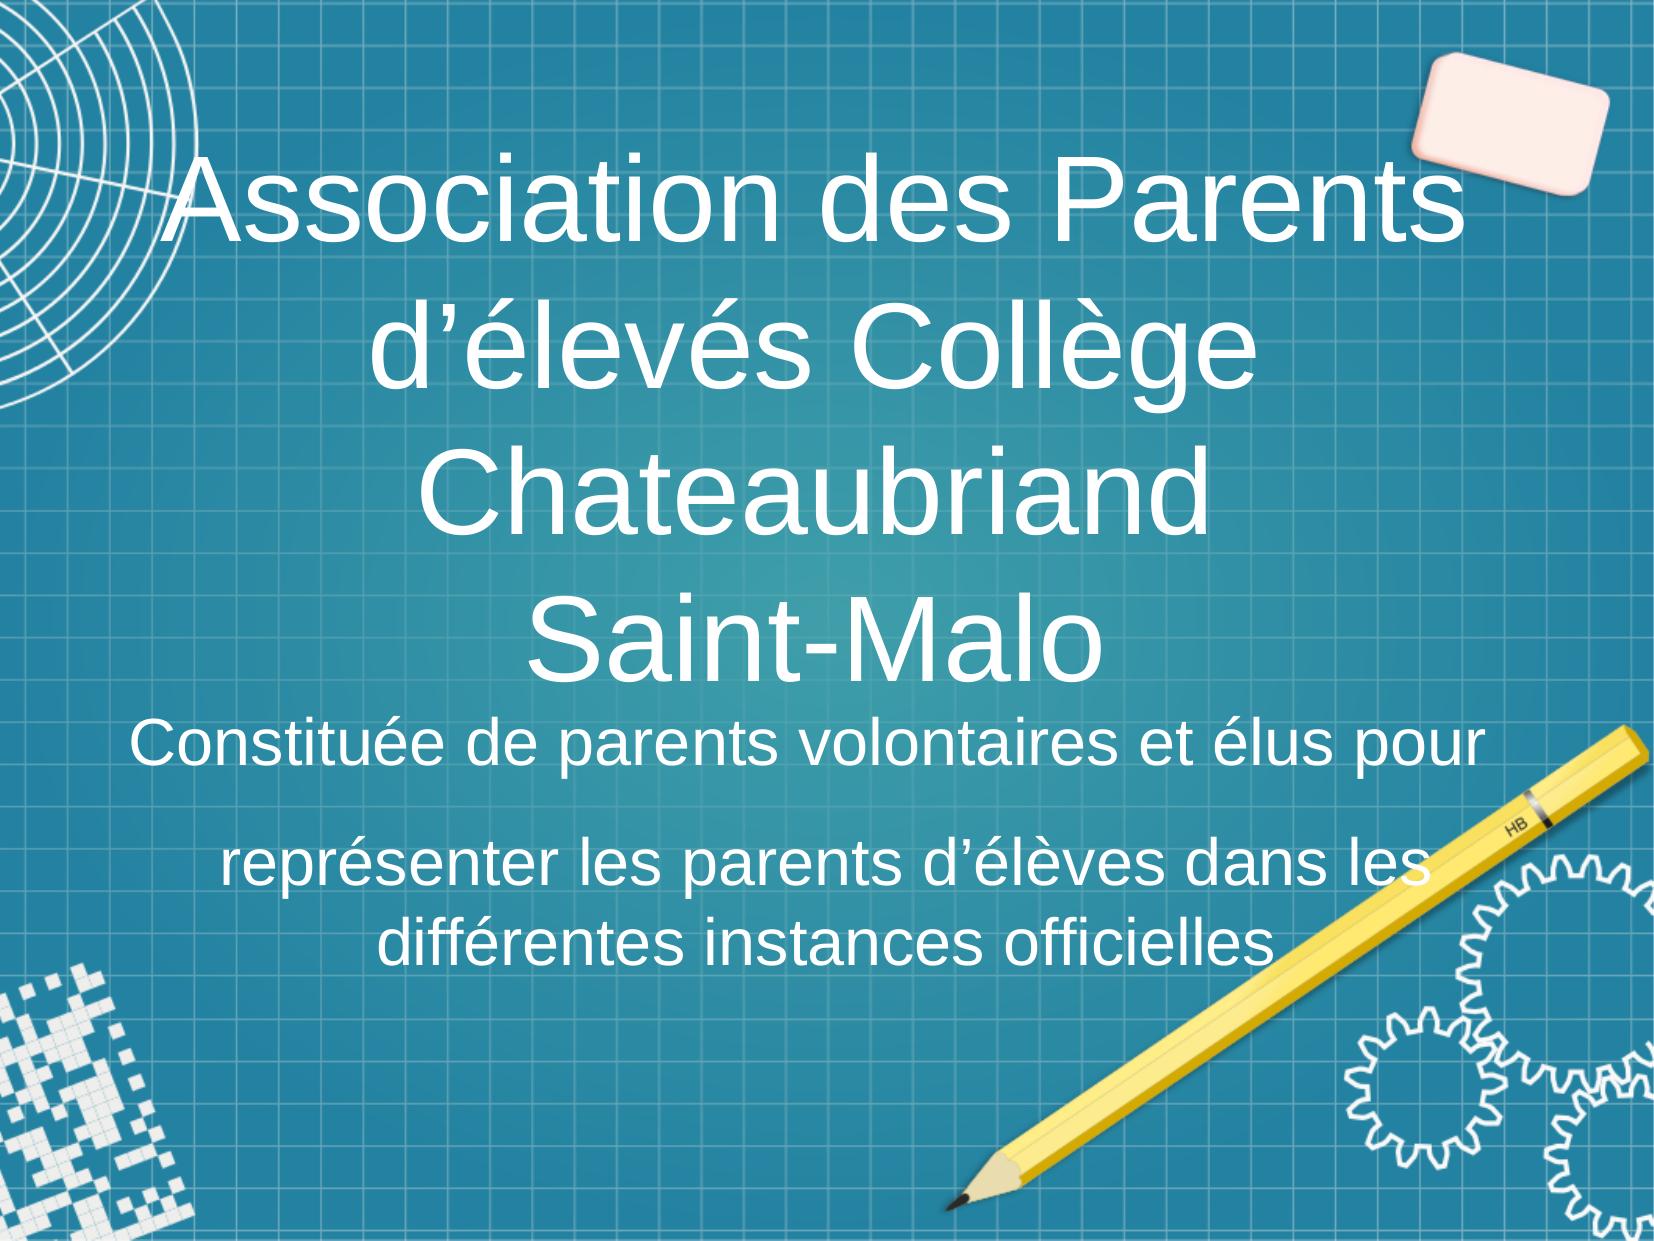

# Association des Parents d’élevés Collège Chateaubriand Saint-Malo
Constituée de parents volontaires et élus pour
représenter les parents d’élèves dans les différentes instances officielles